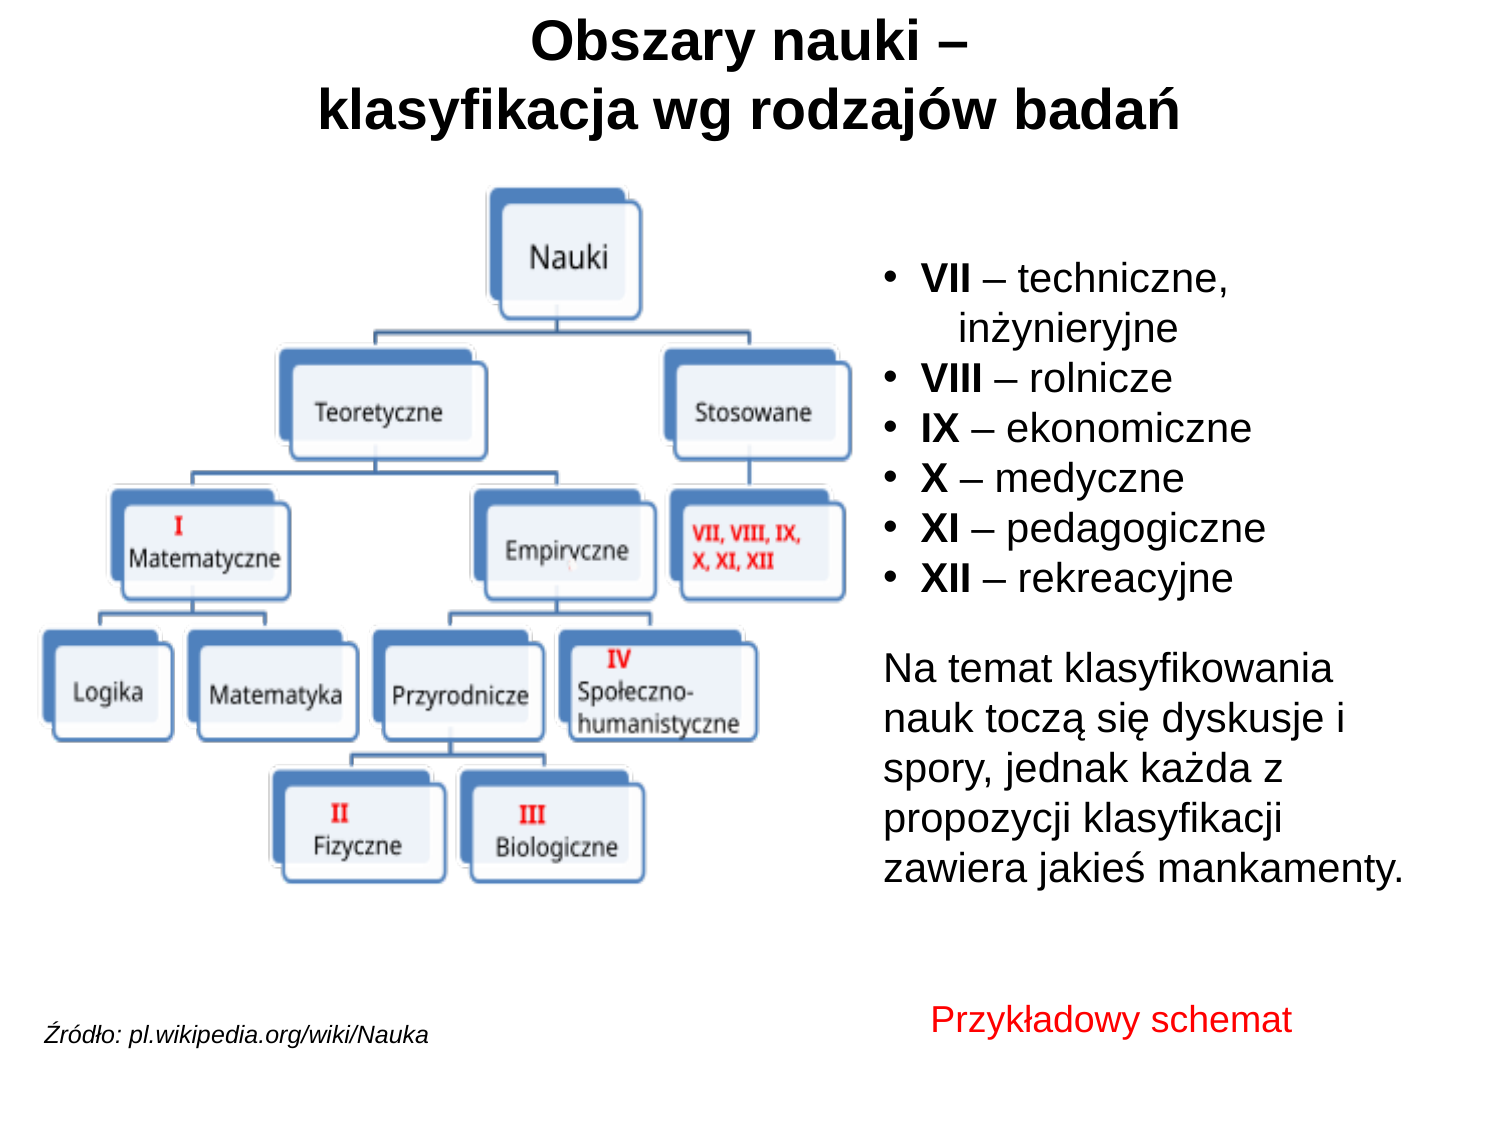

# Obszary nauki – klasyfikacja wg rodzajów badań
VII – techniczne, inżynieryjne
VIII – rolnicze
IX – ekonomiczne
X – medyczne
XI – pedagogiczne
XII – rekreacyjne
Na temat klasyfikowania nauk toczą się dyskusje i spory, jednak każda z propozycji klasyfikacji zawiera jakieś mankamenty.
Przykładowy schemat
Źródło: pl.wikipedia.org/wiki/Nauka